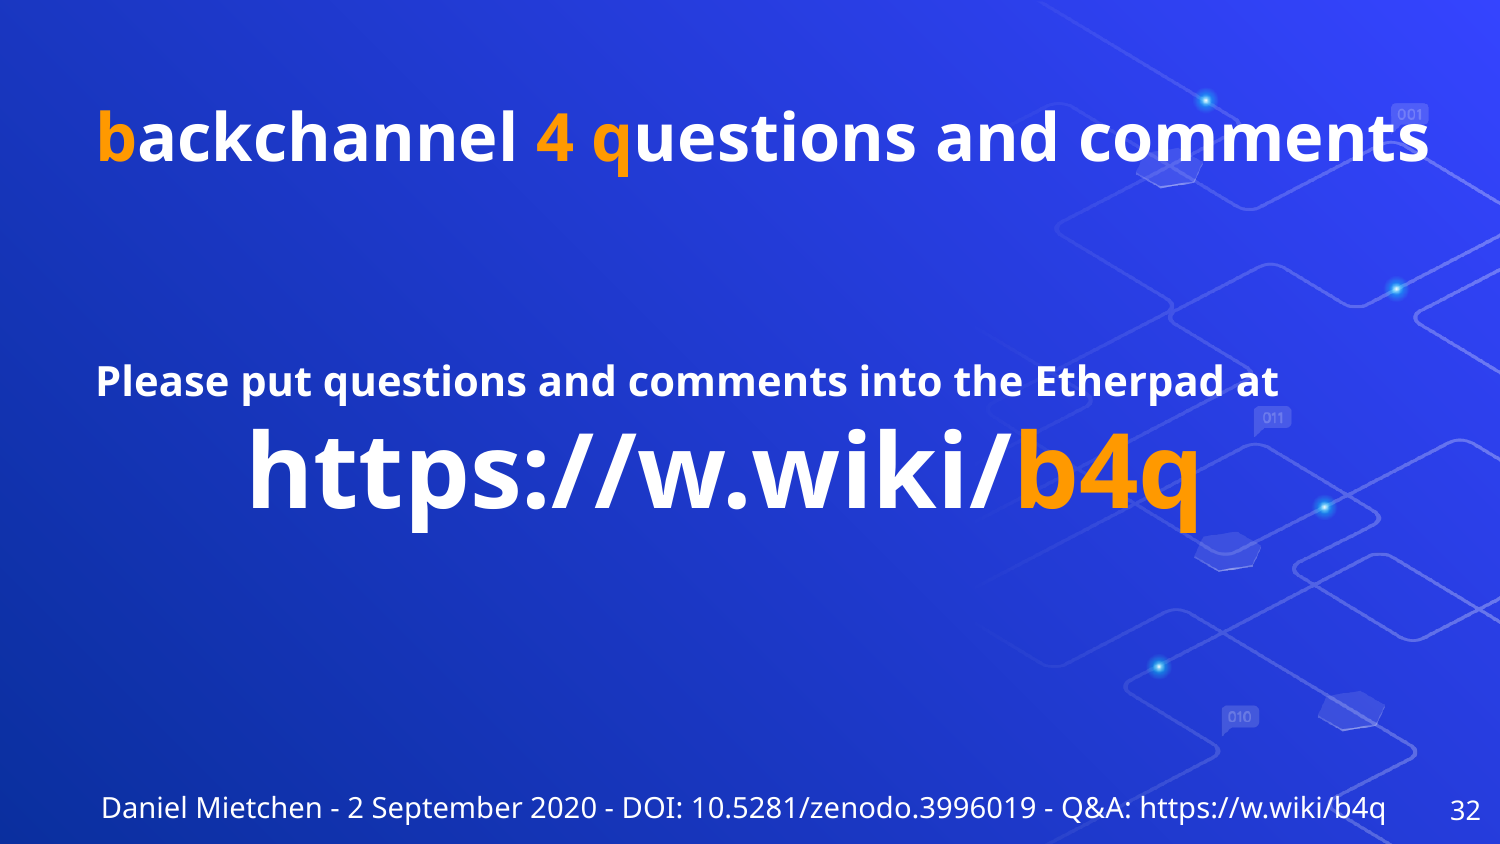

backchannel 4 questions and comments
# Please put questions and comments into the Etherpad at
https://w.wiki/b4q
Daniel Mietchen - 2 September 2020 - DOI: 10.5281/zenodo.3996019 - Q&A: https://w.wiki/b4q